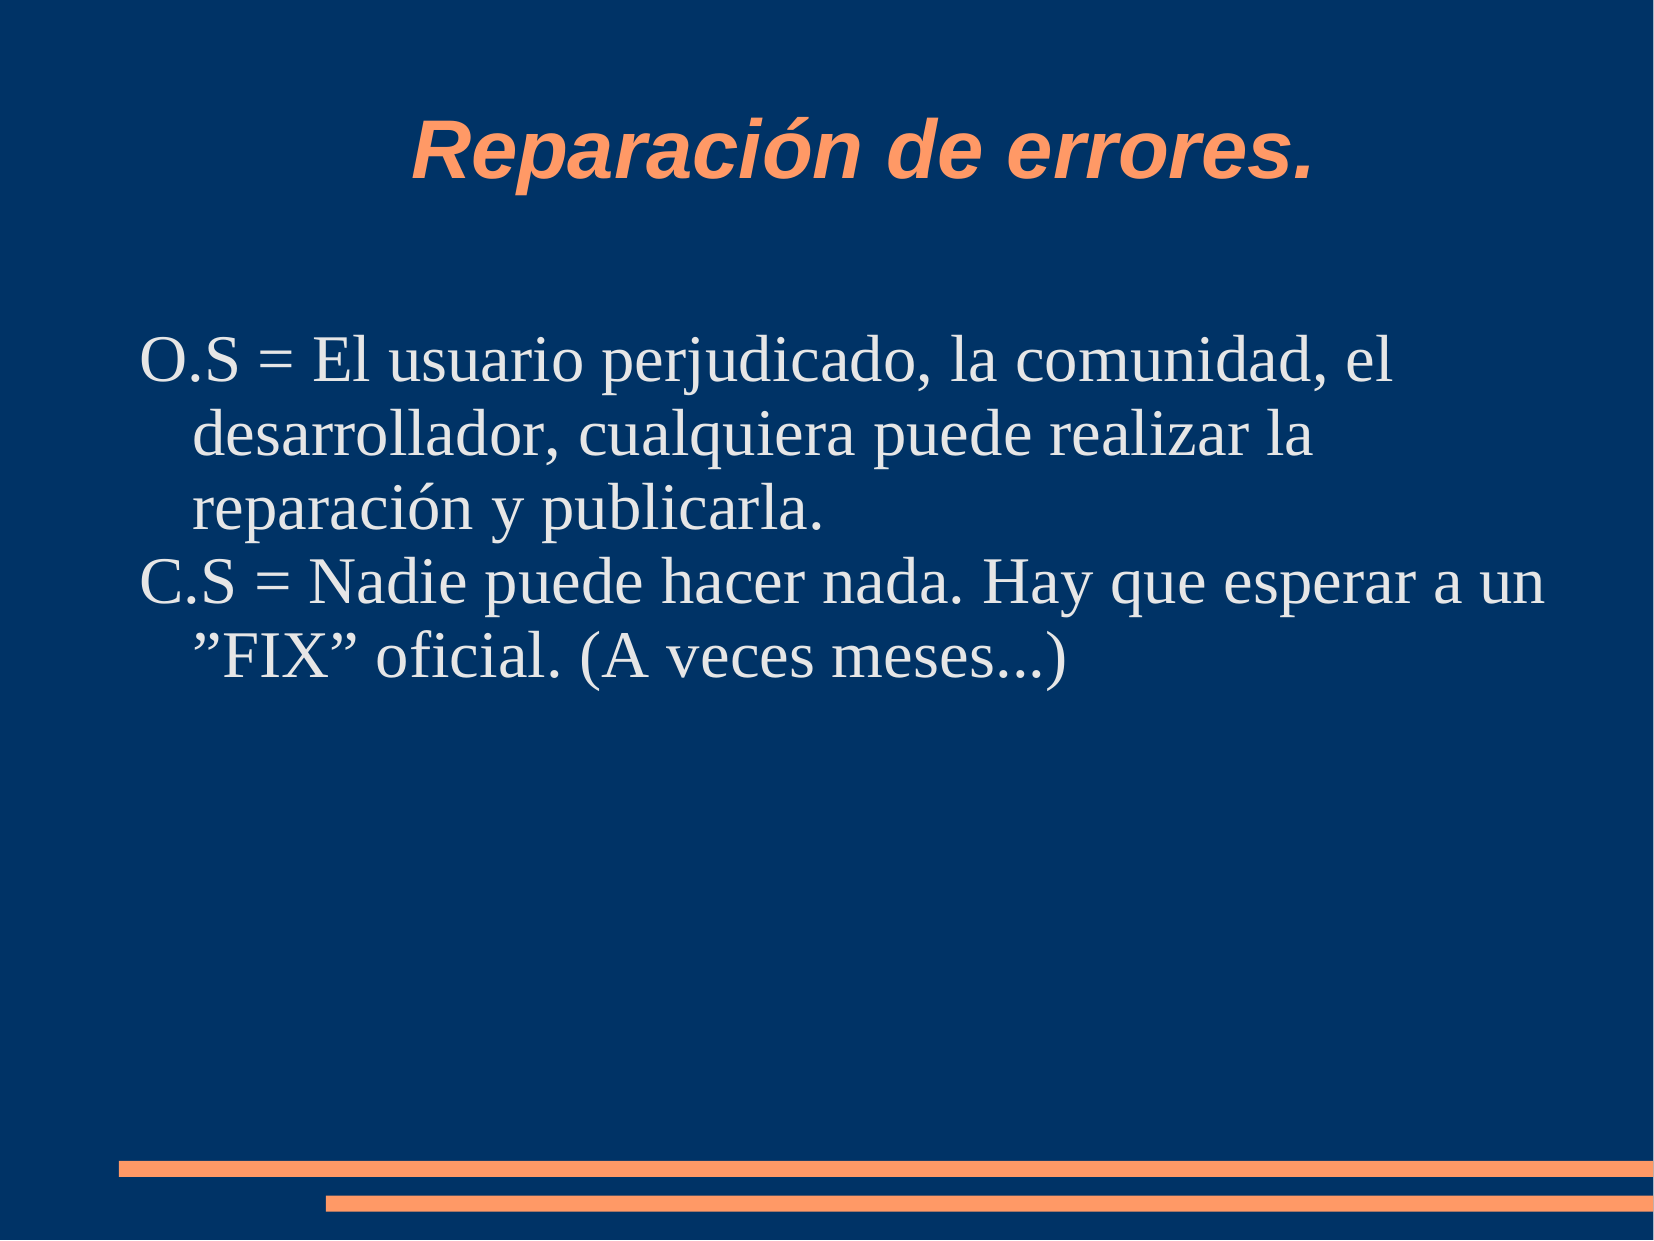

# Reparación de errores.
O.S = El usuario perjudicado, la comunidad, el desarrollador, cualquiera puede realizar la reparación y publicarla.
C.S = Nadie puede hacer nada. Hay que esperar a un ”FIX” oficial. (A veces meses...)